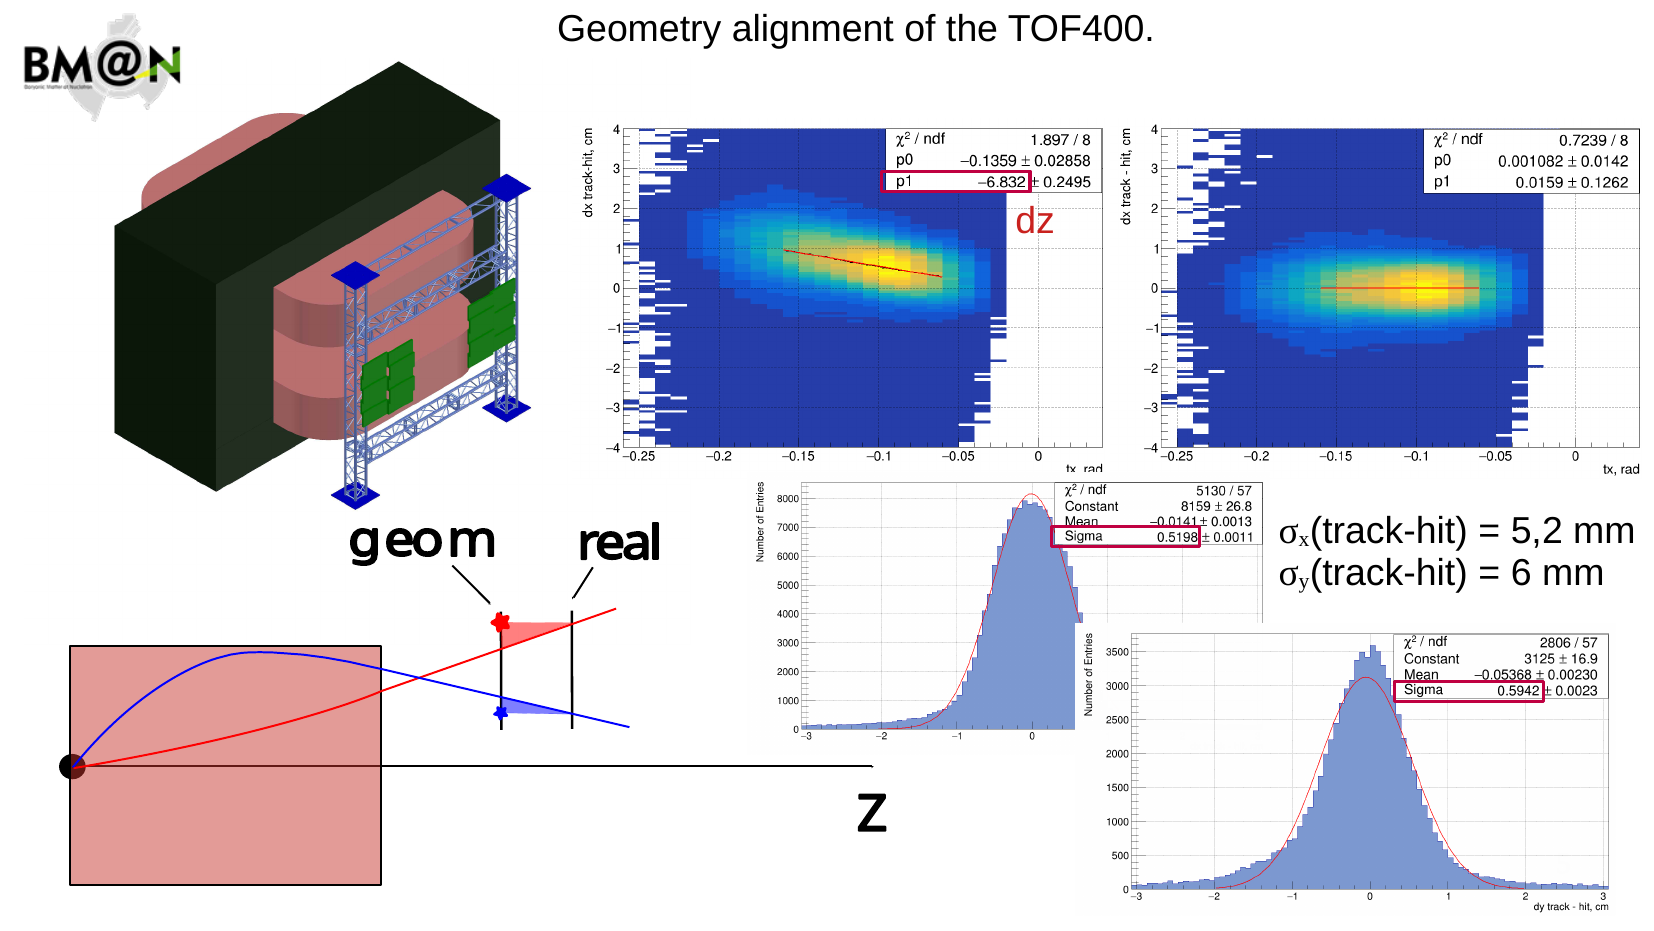

Geometry alignment of the TOF400.
dz
σx(track-hit) = 5,2 mm
σy(track-hit) = 6 mm
5